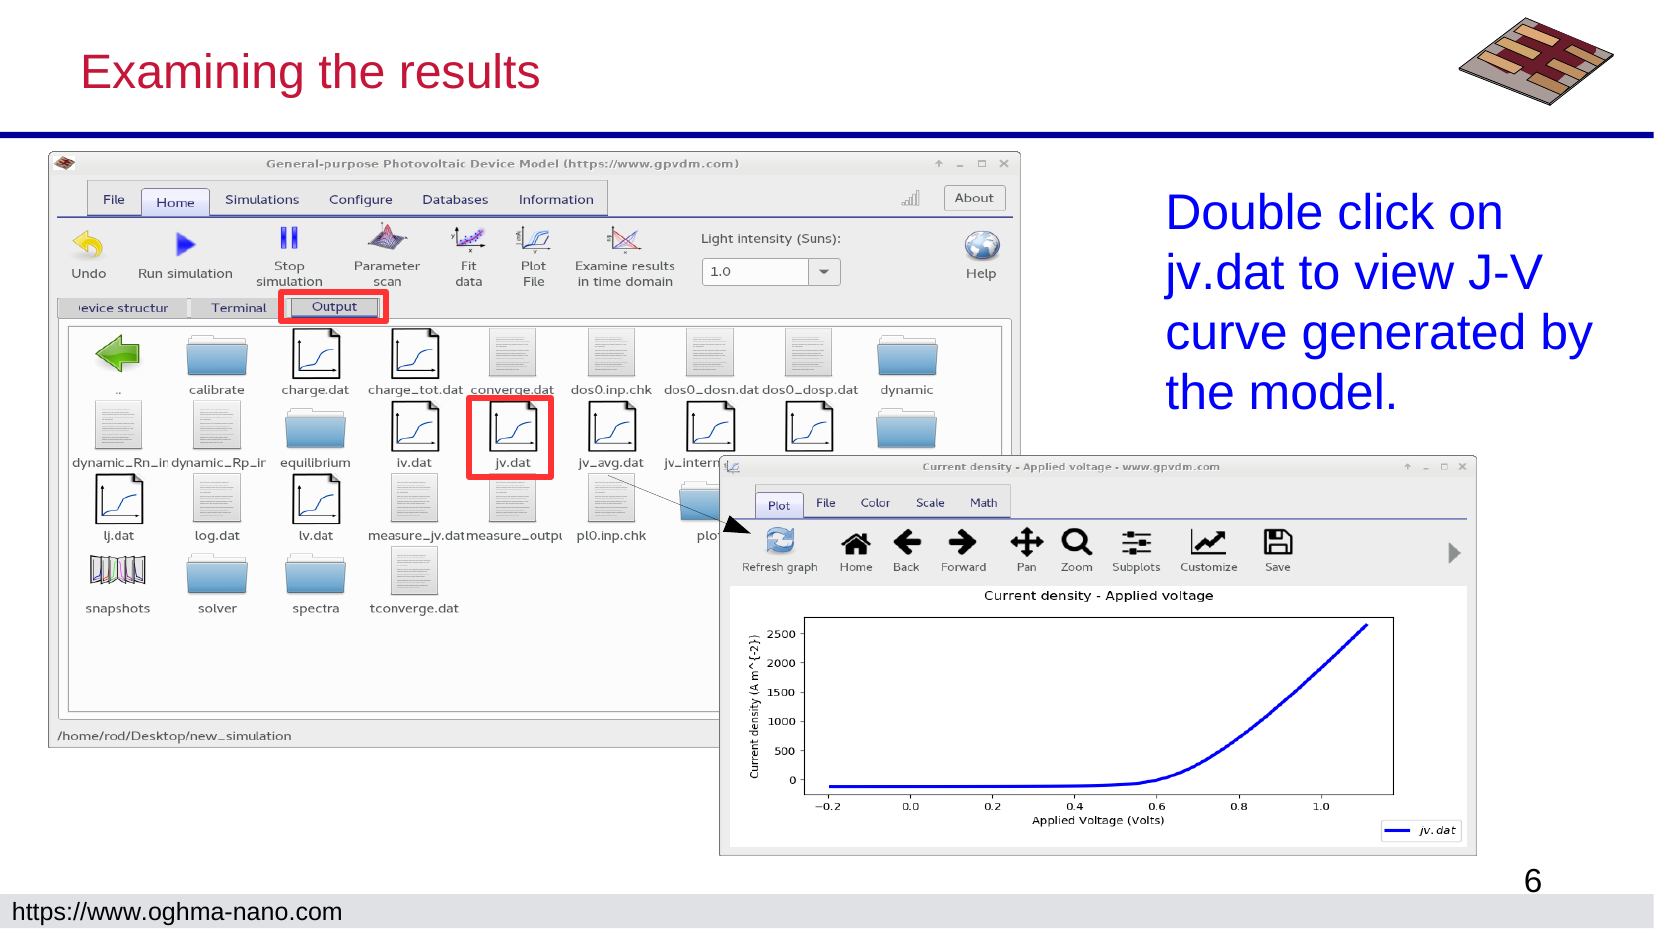

# Examining the results
Double click on jv.dat to view J-V curve generated by the model.